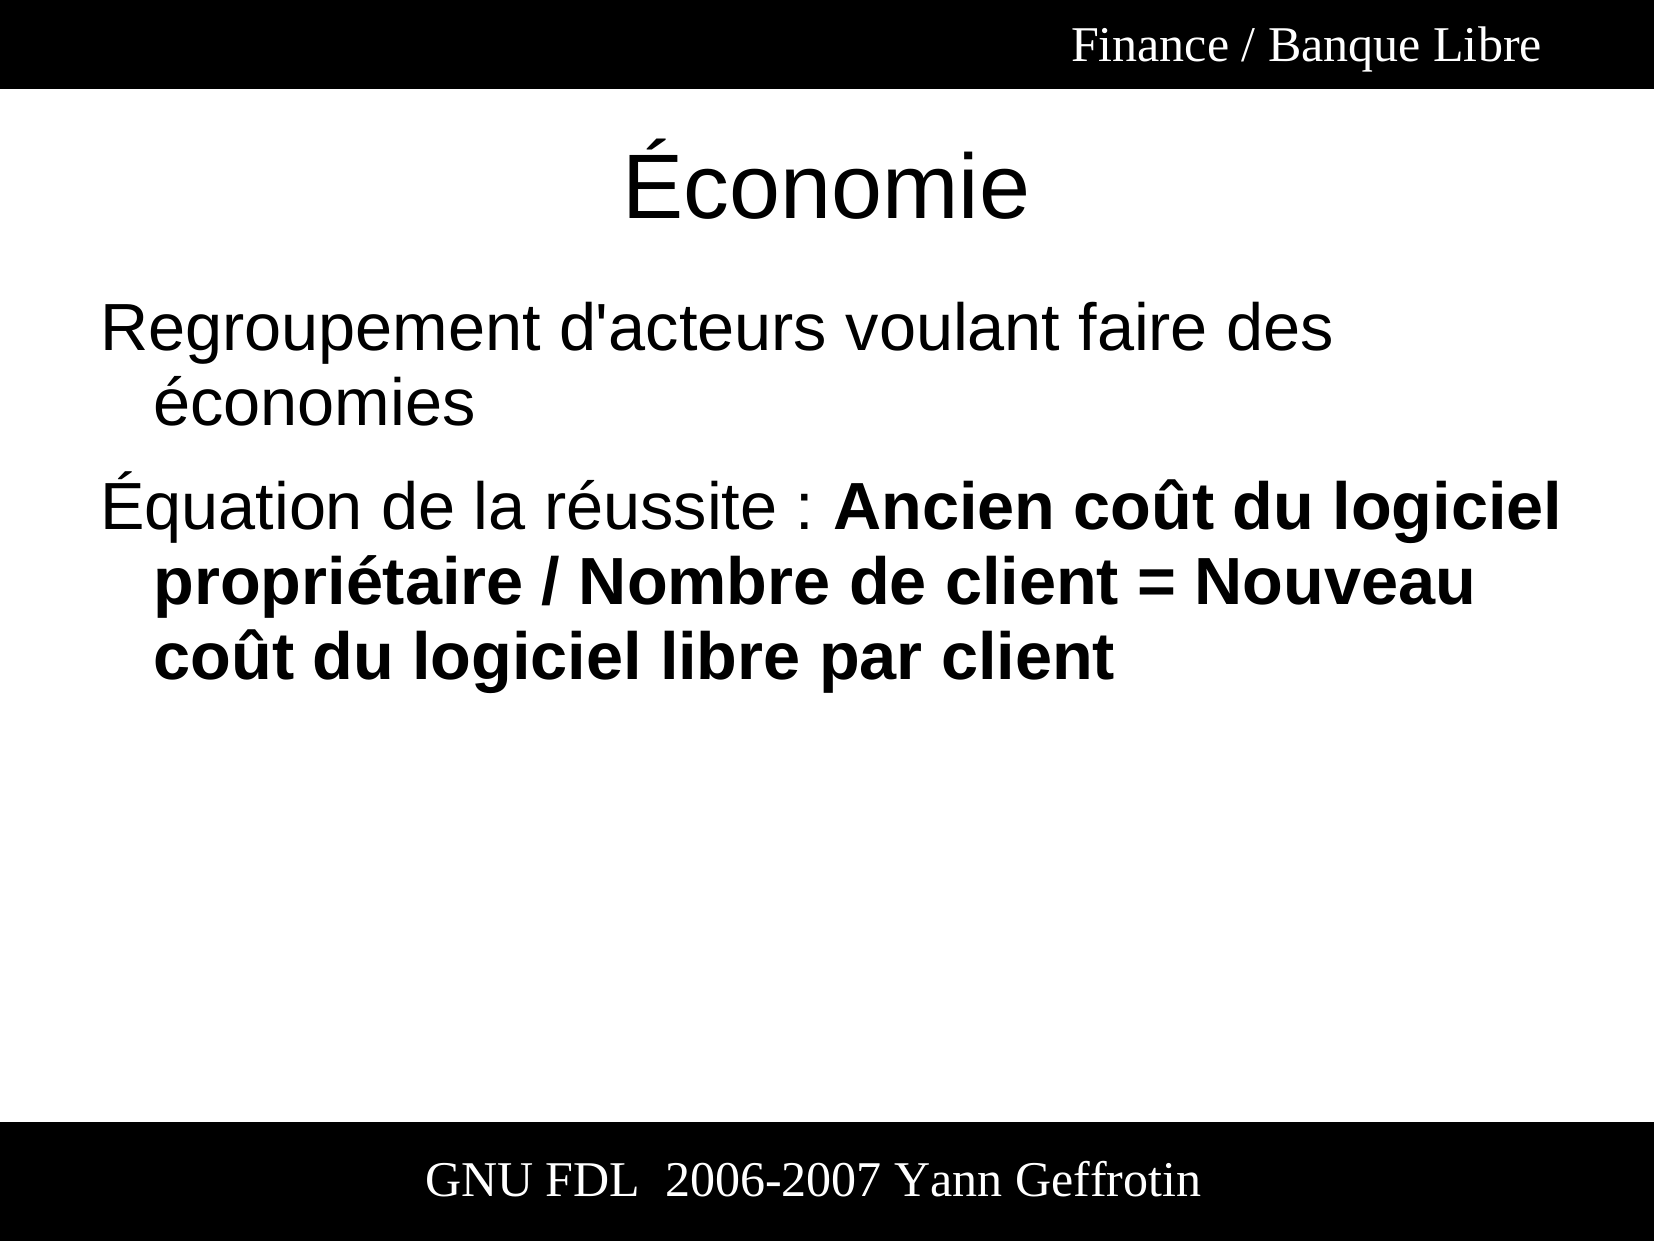

# Économie
Regroupement d'acteurs voulant faire des économies
Équation de la réussite : Ancien coût du logiciel propriétaire / Nombre de client = Nouveau coût du logiciel libre par client